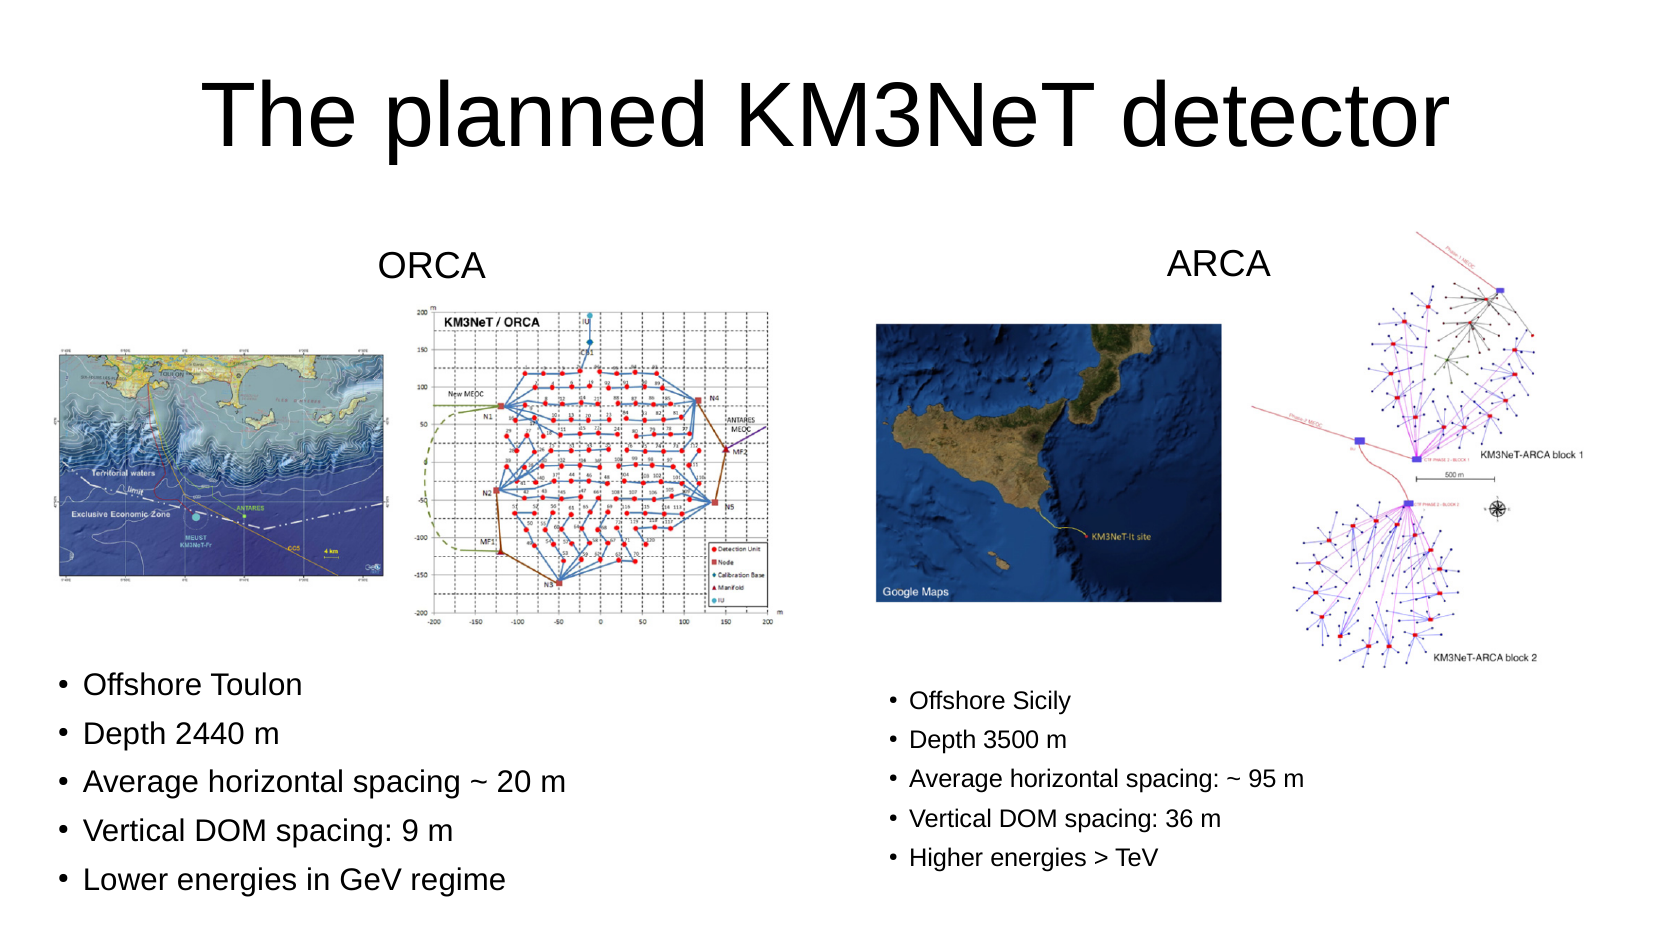

# The planned KM3NeT detector
ARCA
ORCA
Offshore Toulon
Depth 2440 m
Average horizontal spacing ~ 20 m
Vertical DOM spacing: 9 m
Lower energies in GeV regime
Offshore Sicily
Depth 3500 m
Average horizontal spacing: ~ 95 m
Vertical DOM spacing: 36 m
Higher energies > TeV